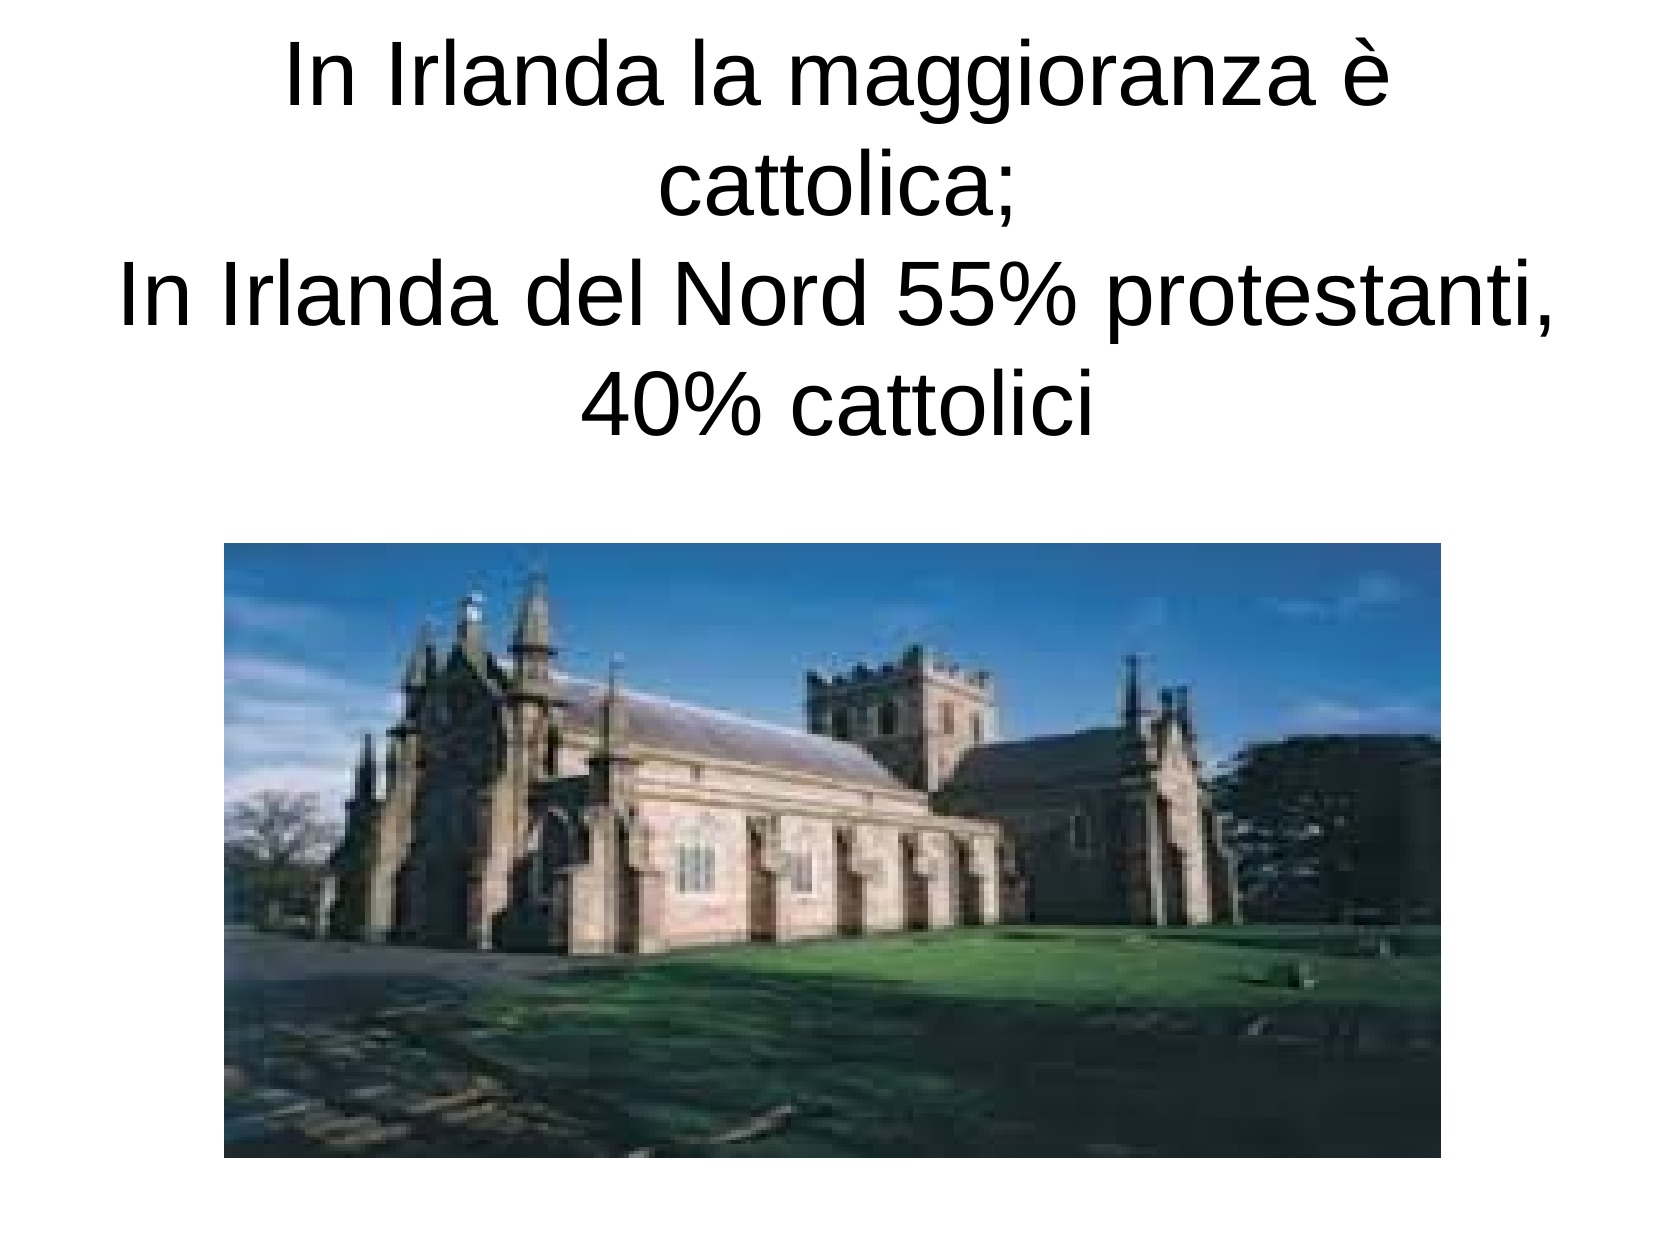

# In Irlanda la maggioranza è cattolica; In Irlanda del Nord 55% protestanti, 40% cattolici